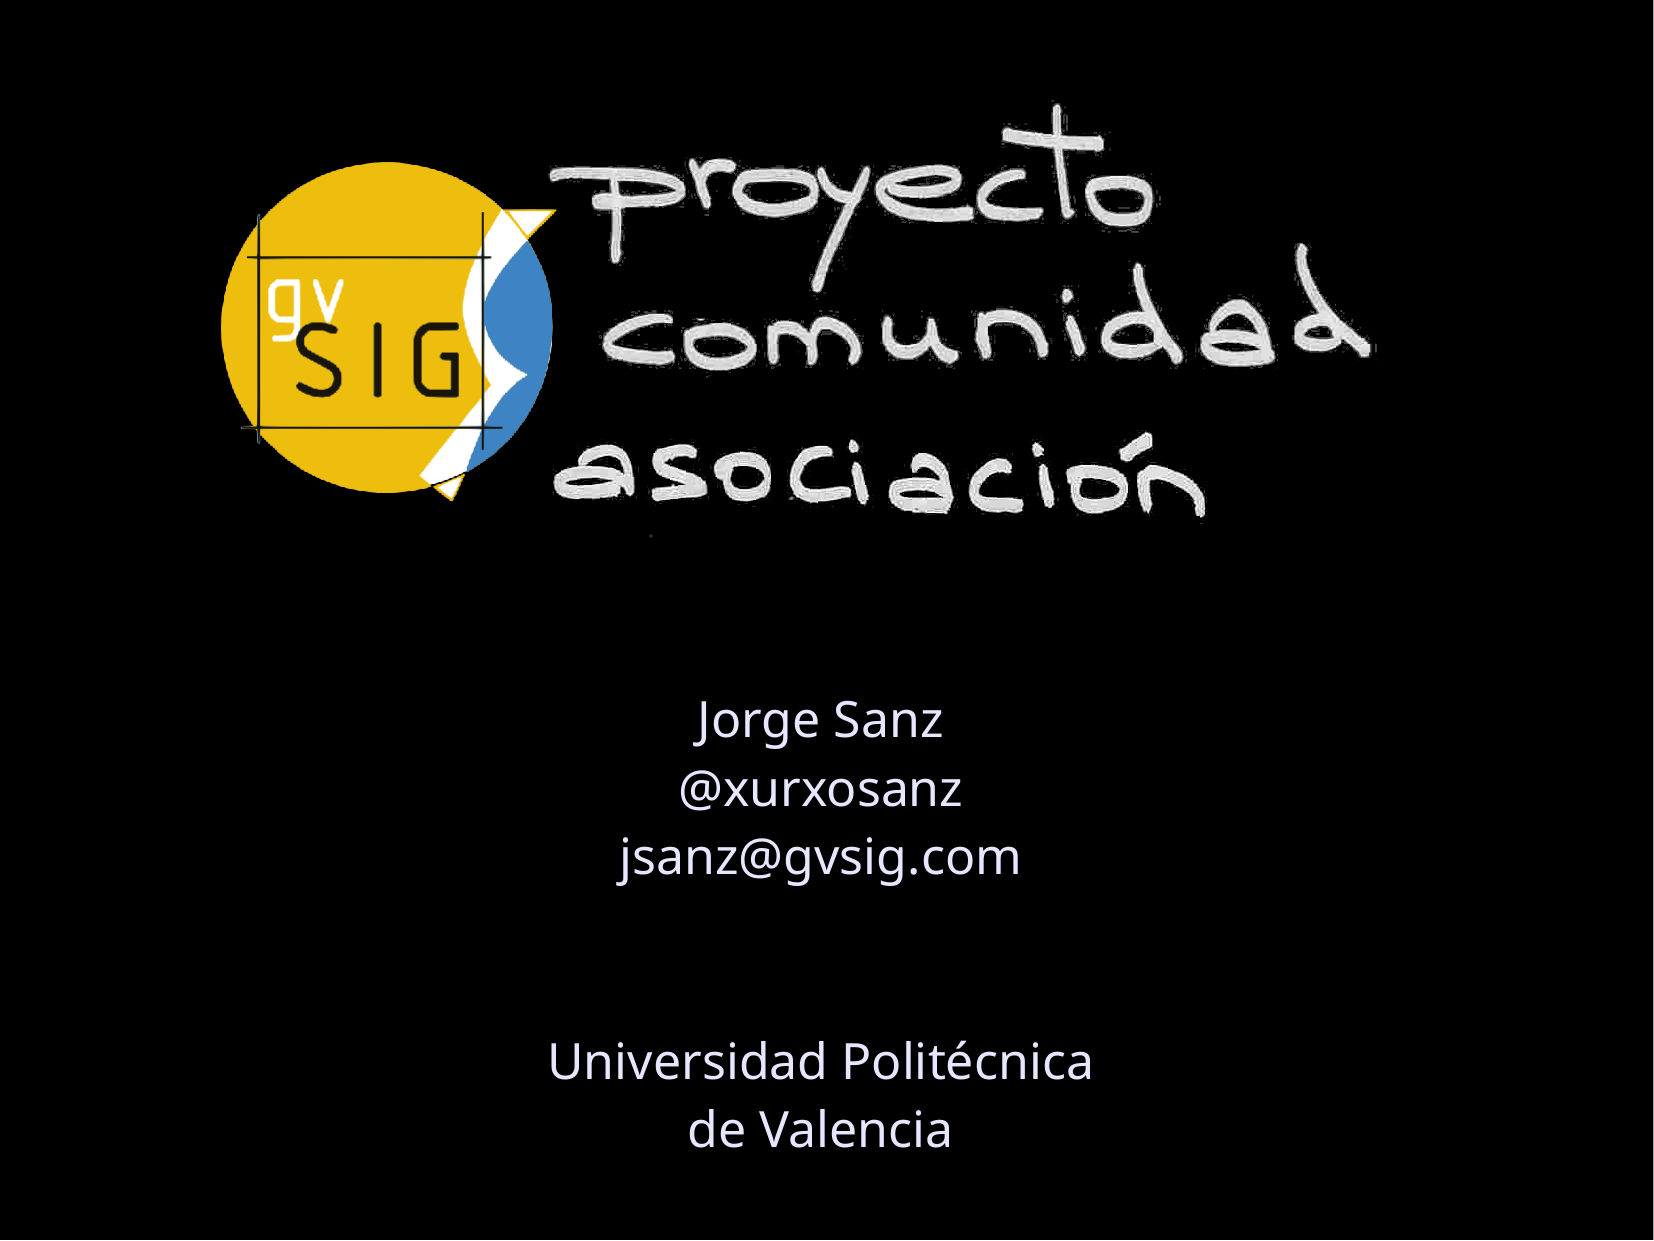

# Jorge Sanz
@xurxosanz
jsanz@gvsig.com
Universidad Politécnica
de Valencia